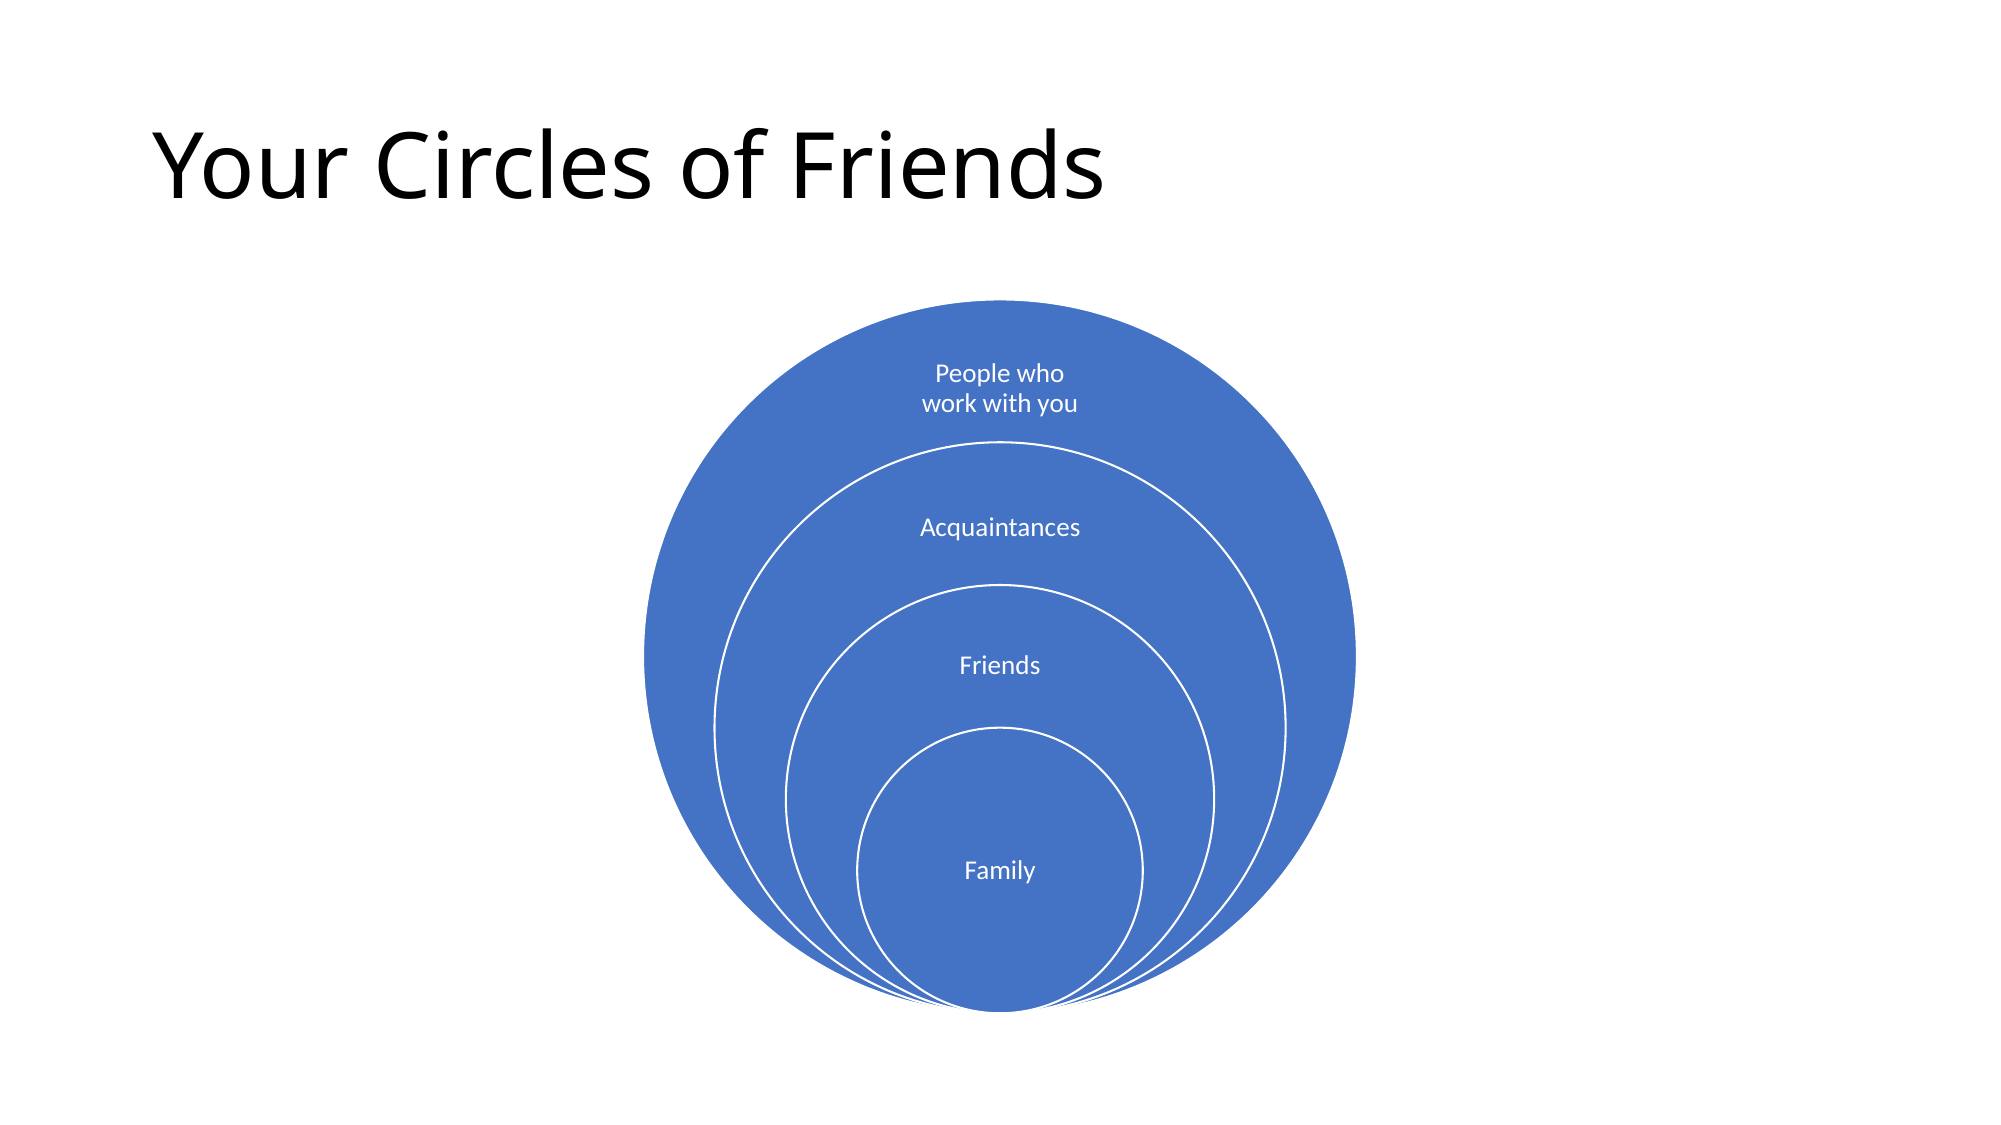

# Your Circles of Friends
People who work with you
Acquaintances
Friends
Family